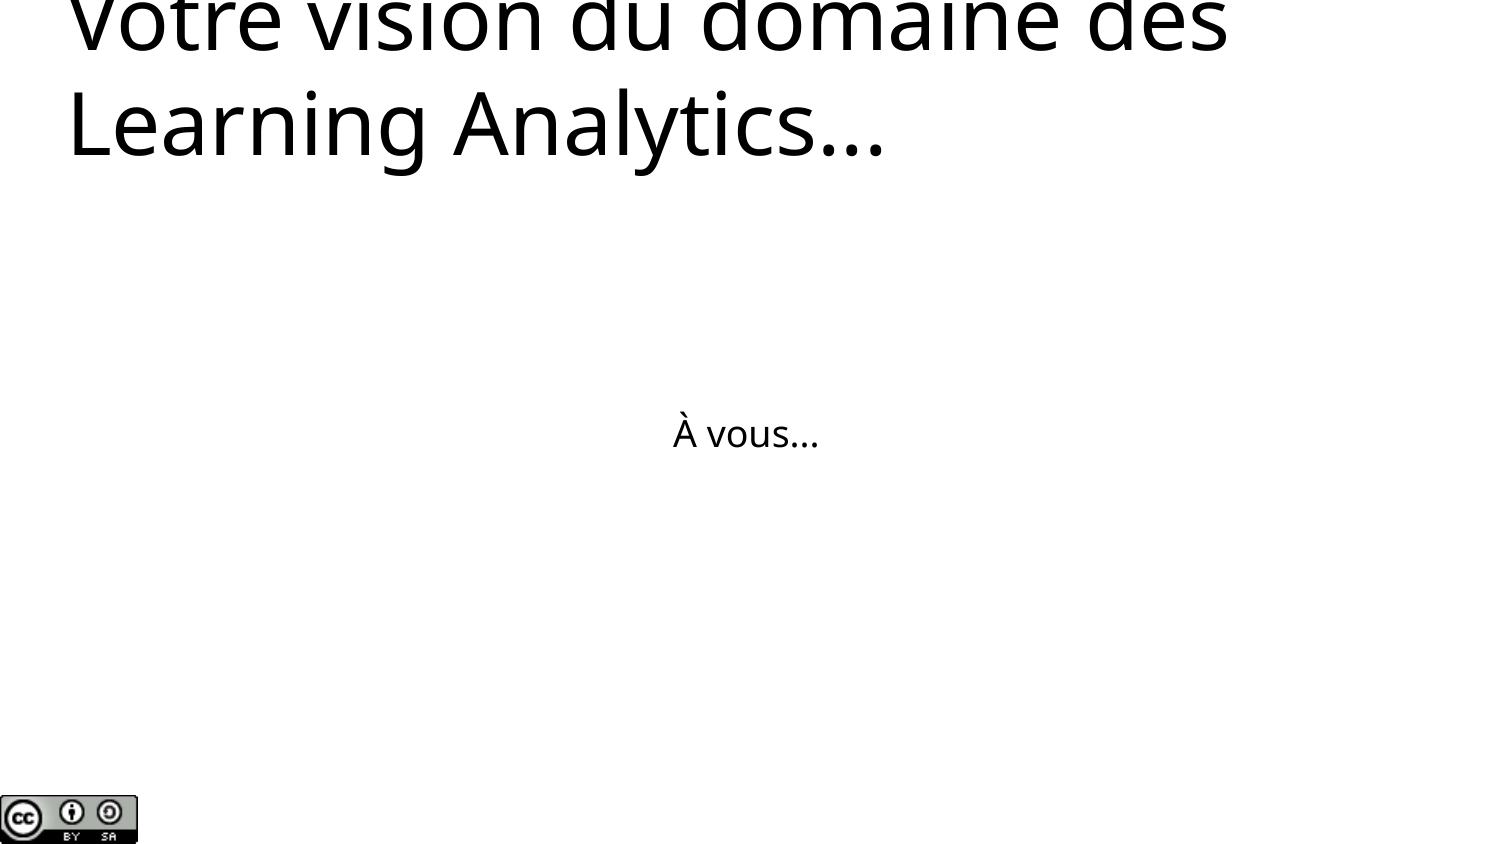

# Votre vision du domaine des Learning Analytics...
À vous...